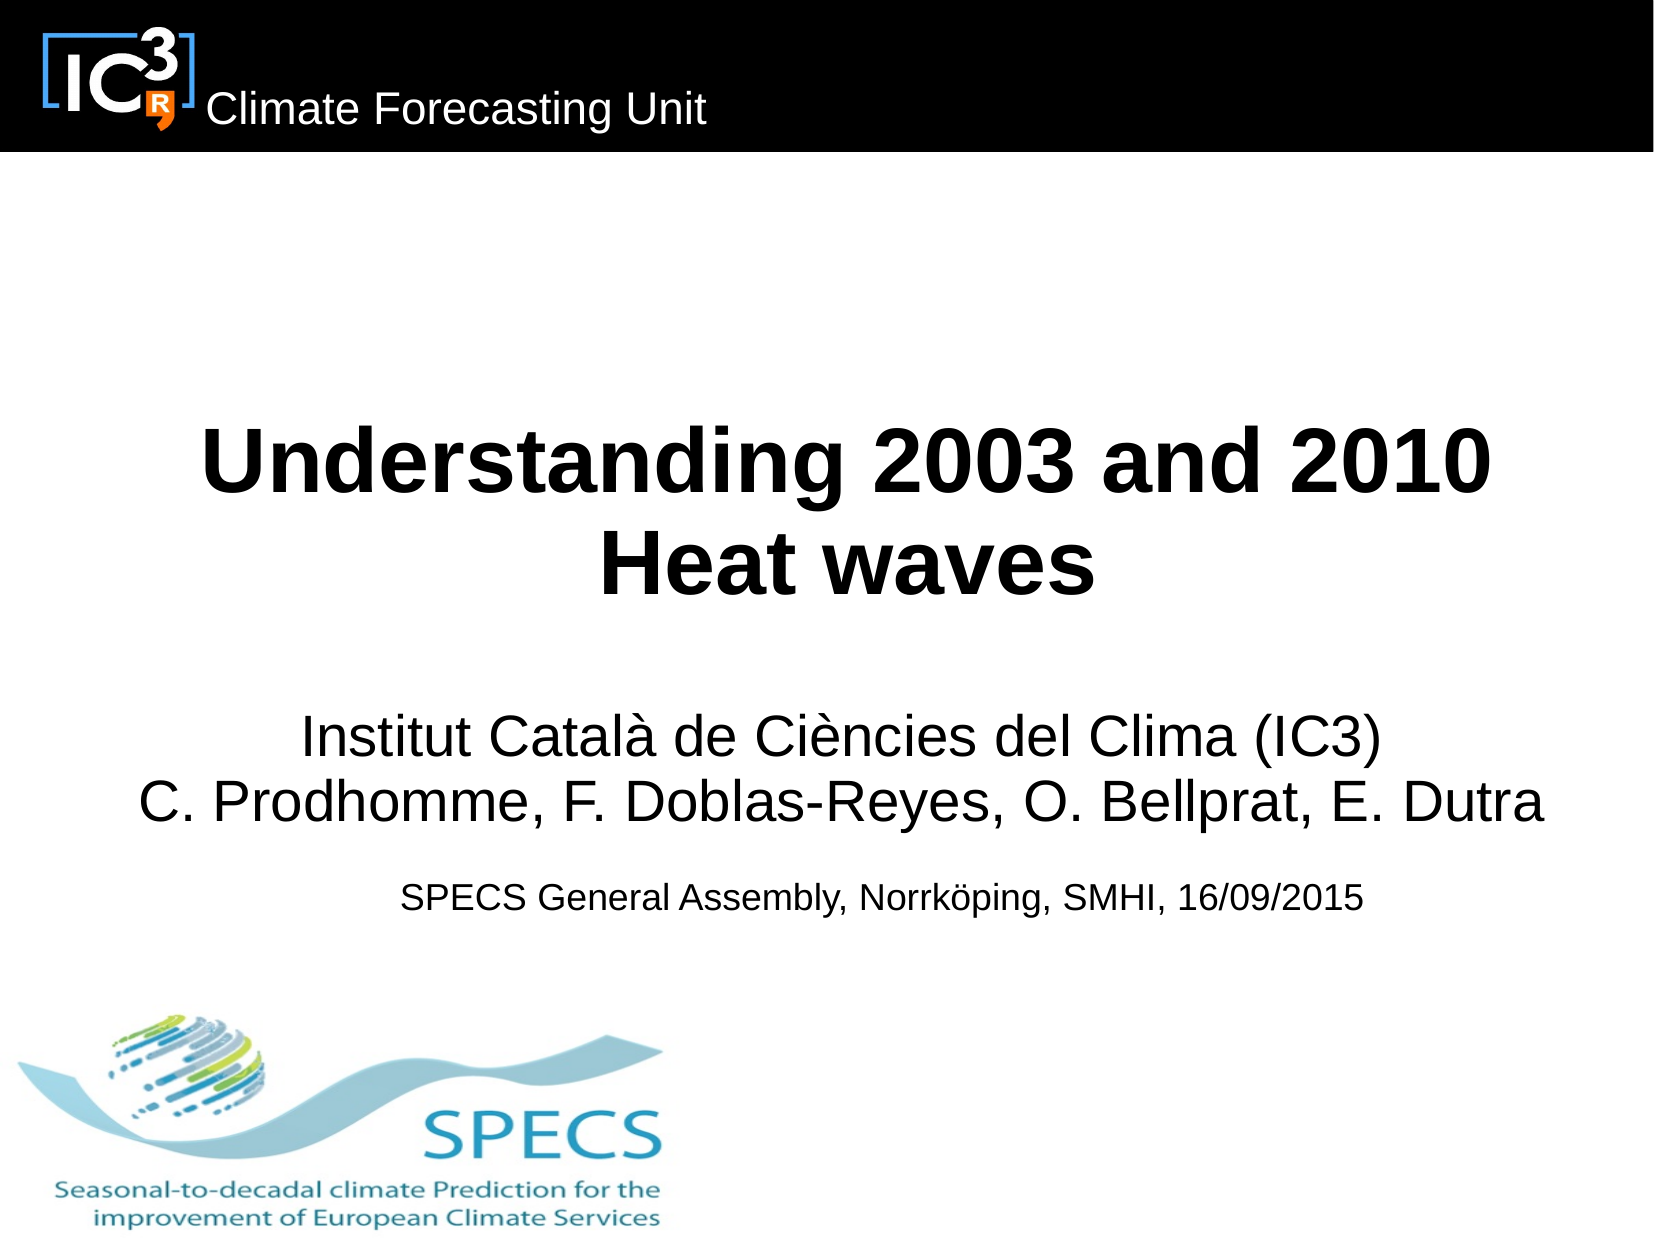

Climate Forecasting Unit
Understanding 2003 and 2010
Heat waves
Institut Català de Ciències del Clima (IC3)
C. Prodhomme, F. Doblas-Reyes, O. Bellprat, E. Dutra
SPECS General Assembly, Norrköping, SMHI, 16/09/2015